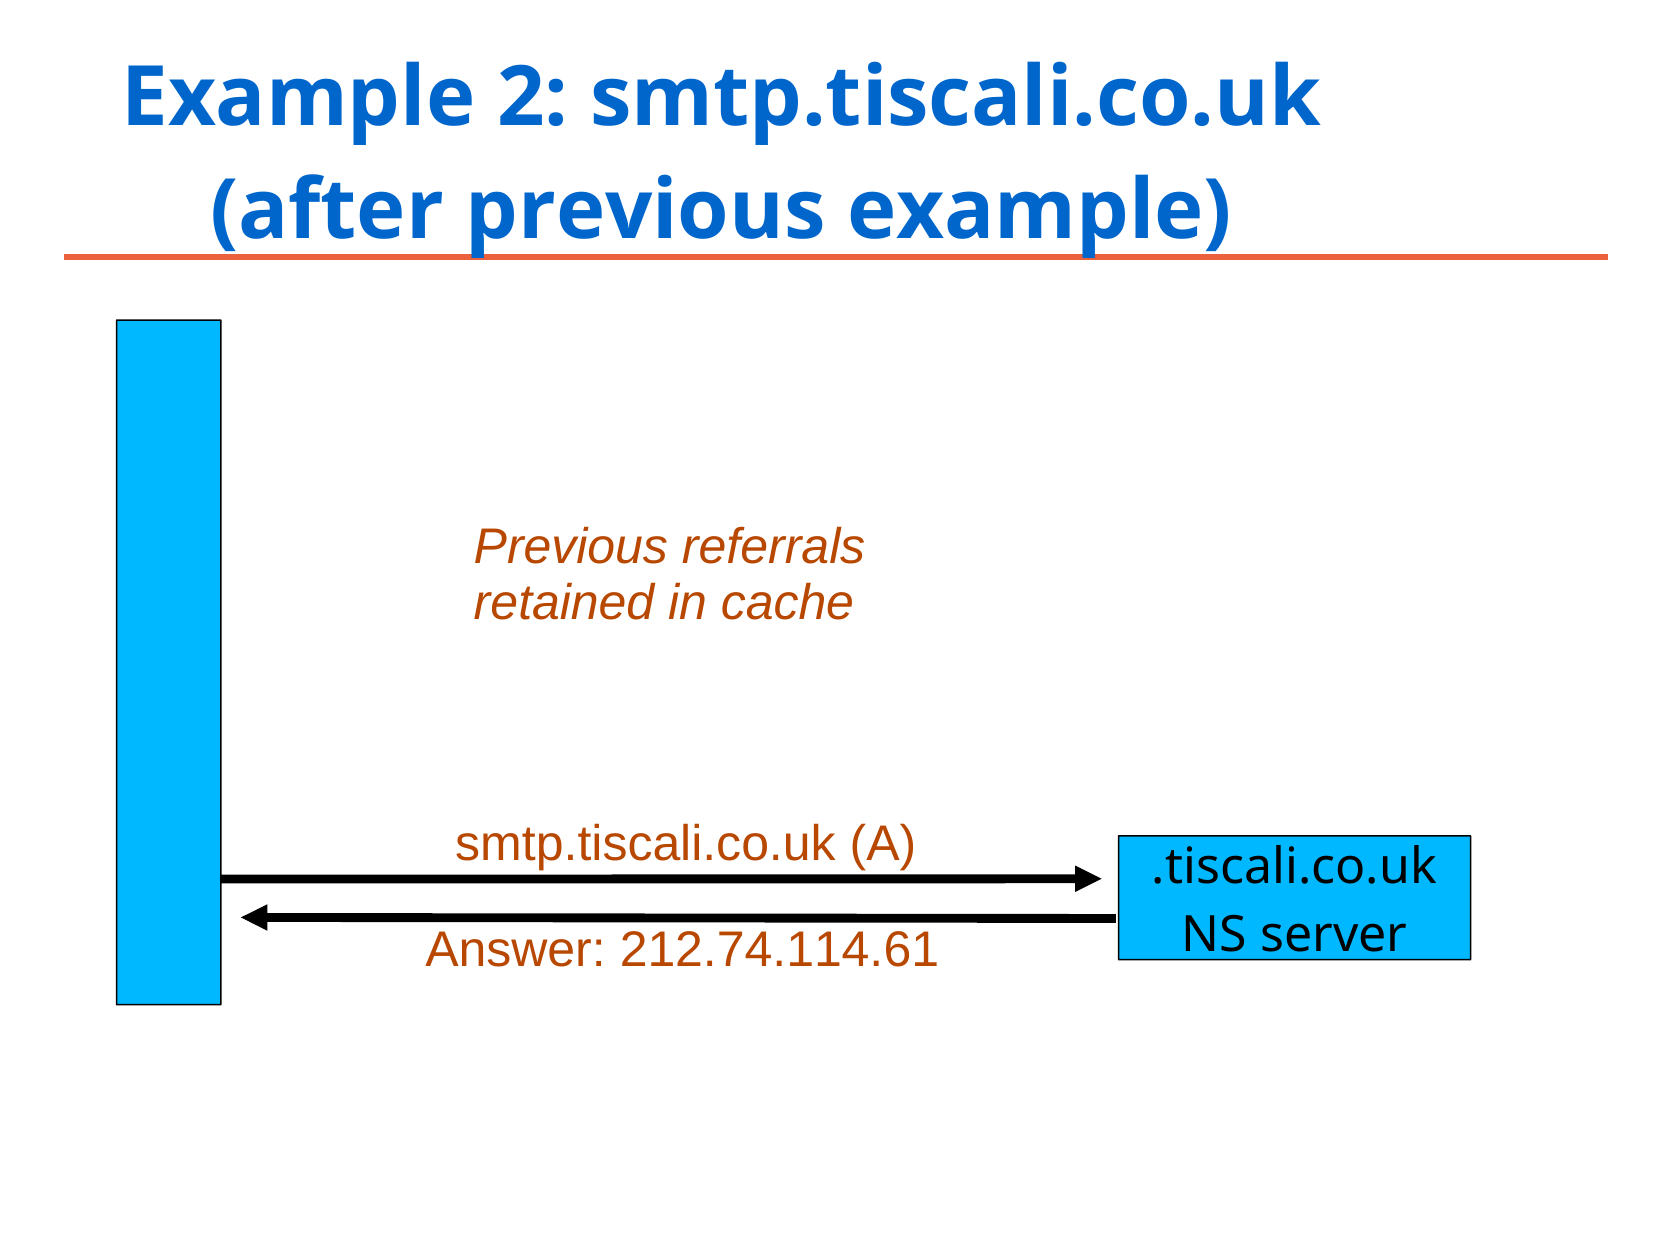

# Example 2: smtp.tiscali.co.uk (after previous example)
Previous referrals
retained in cache
smtp.tiscali.co.uk (A)
.tiscali.co.uk
NS server
Answer: 212.74.114.61